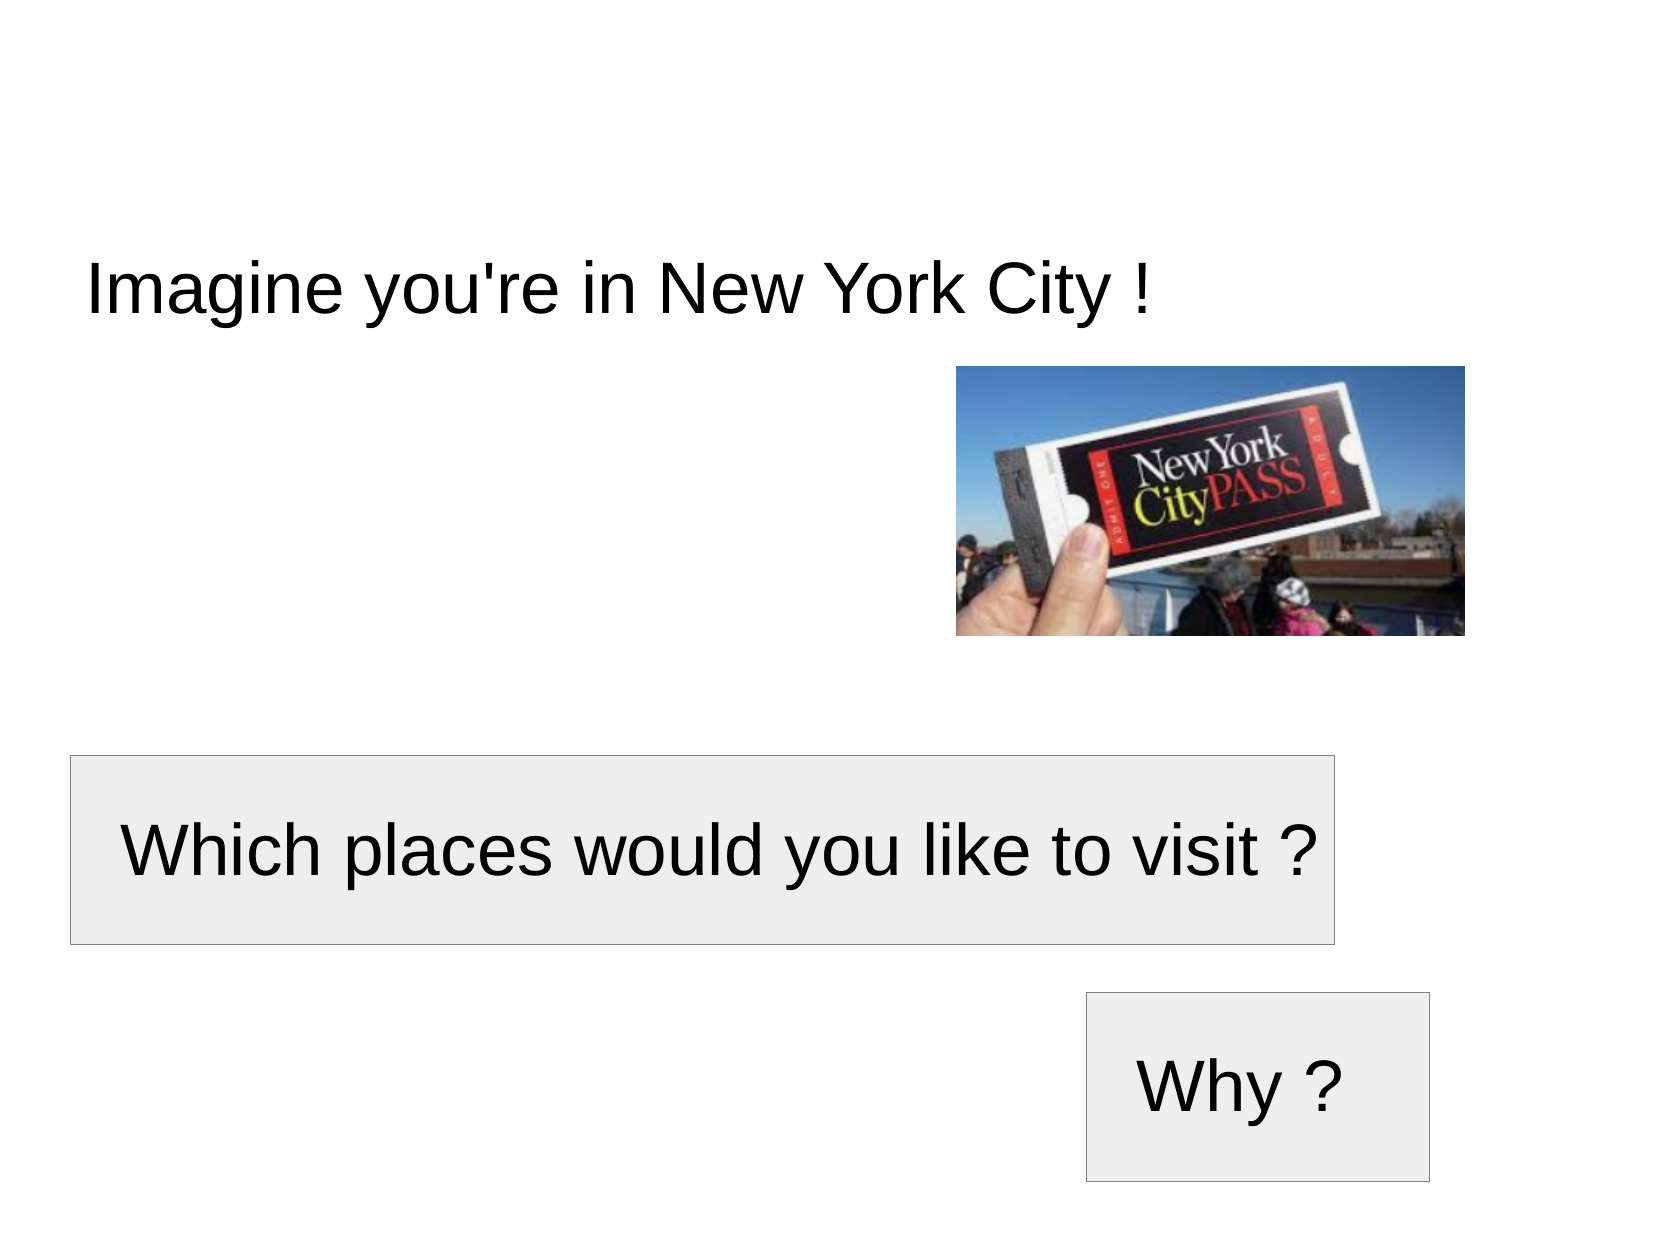

#
Imagine you're in New York City !
Which places would you like to visit ?
Why ?